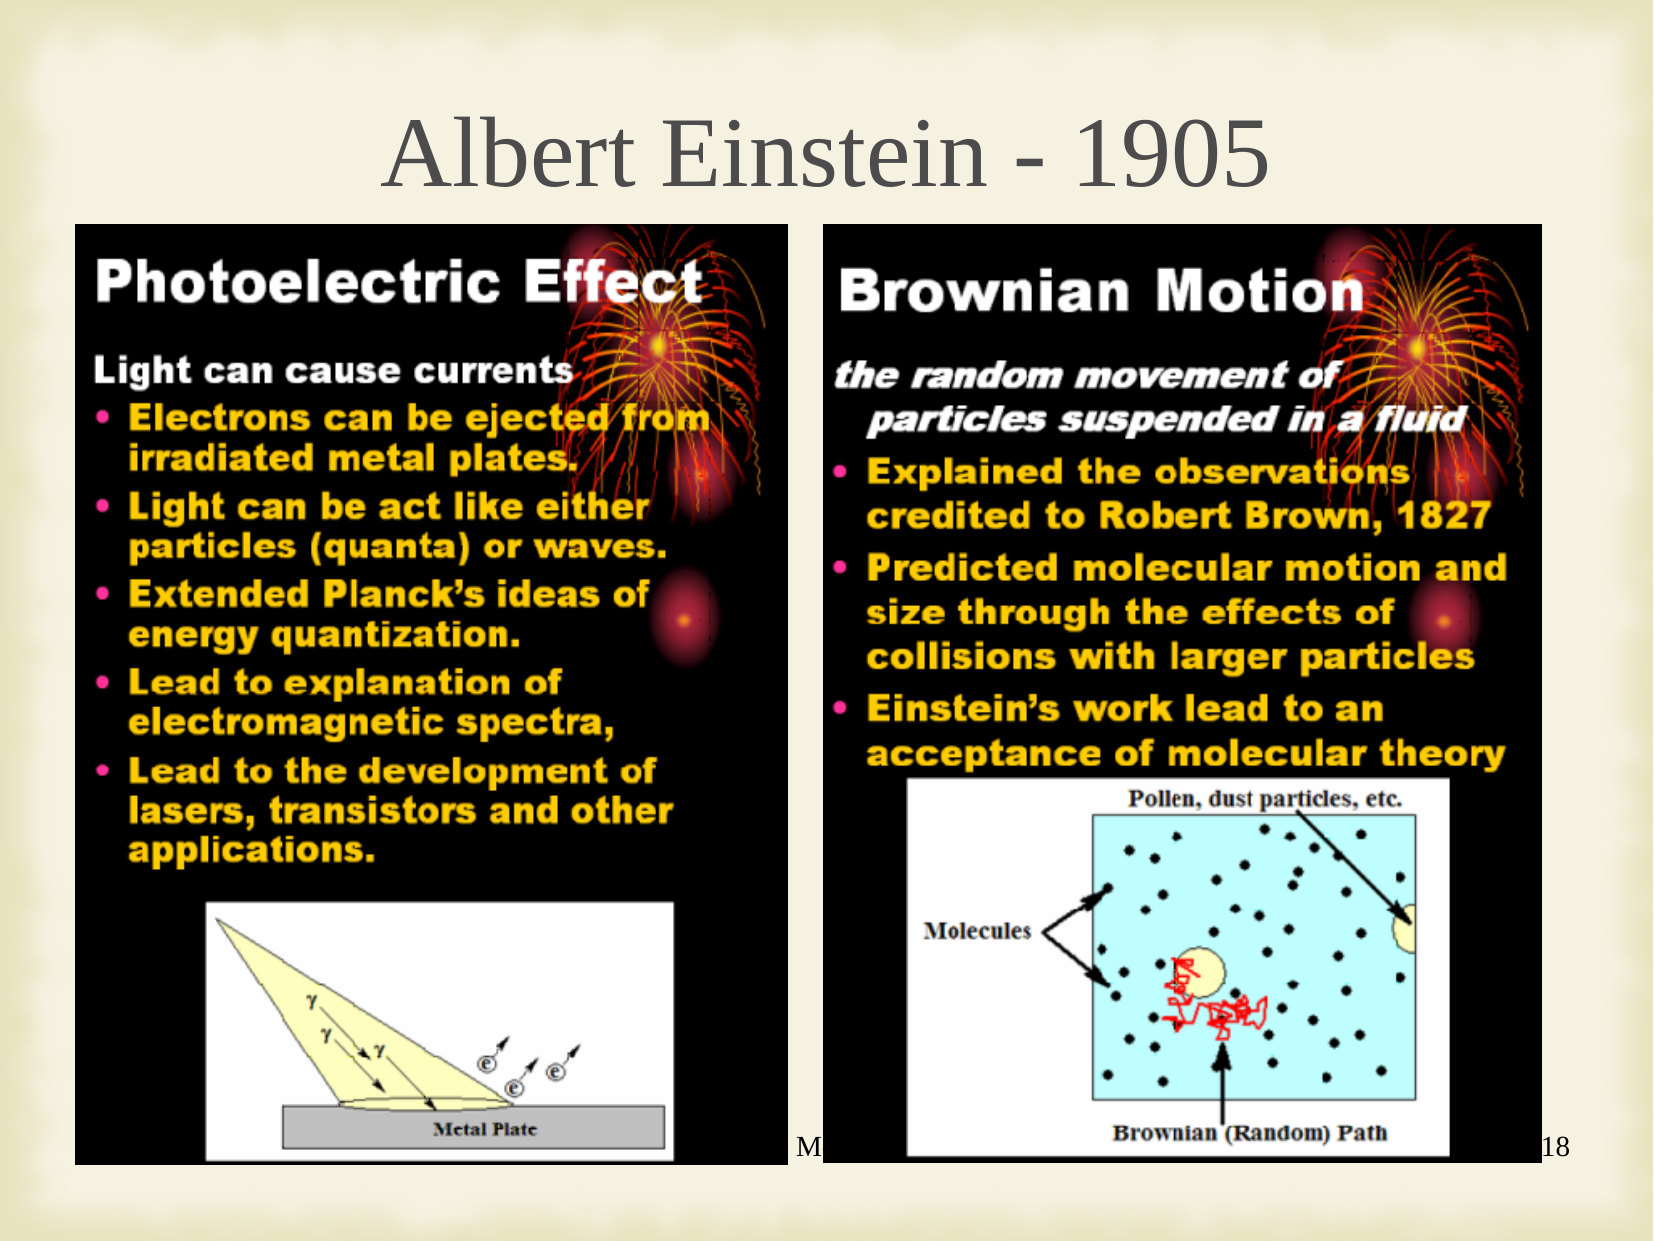

# Albert Einstein - 1905
PHY 102 - Modern Physics -2013
18